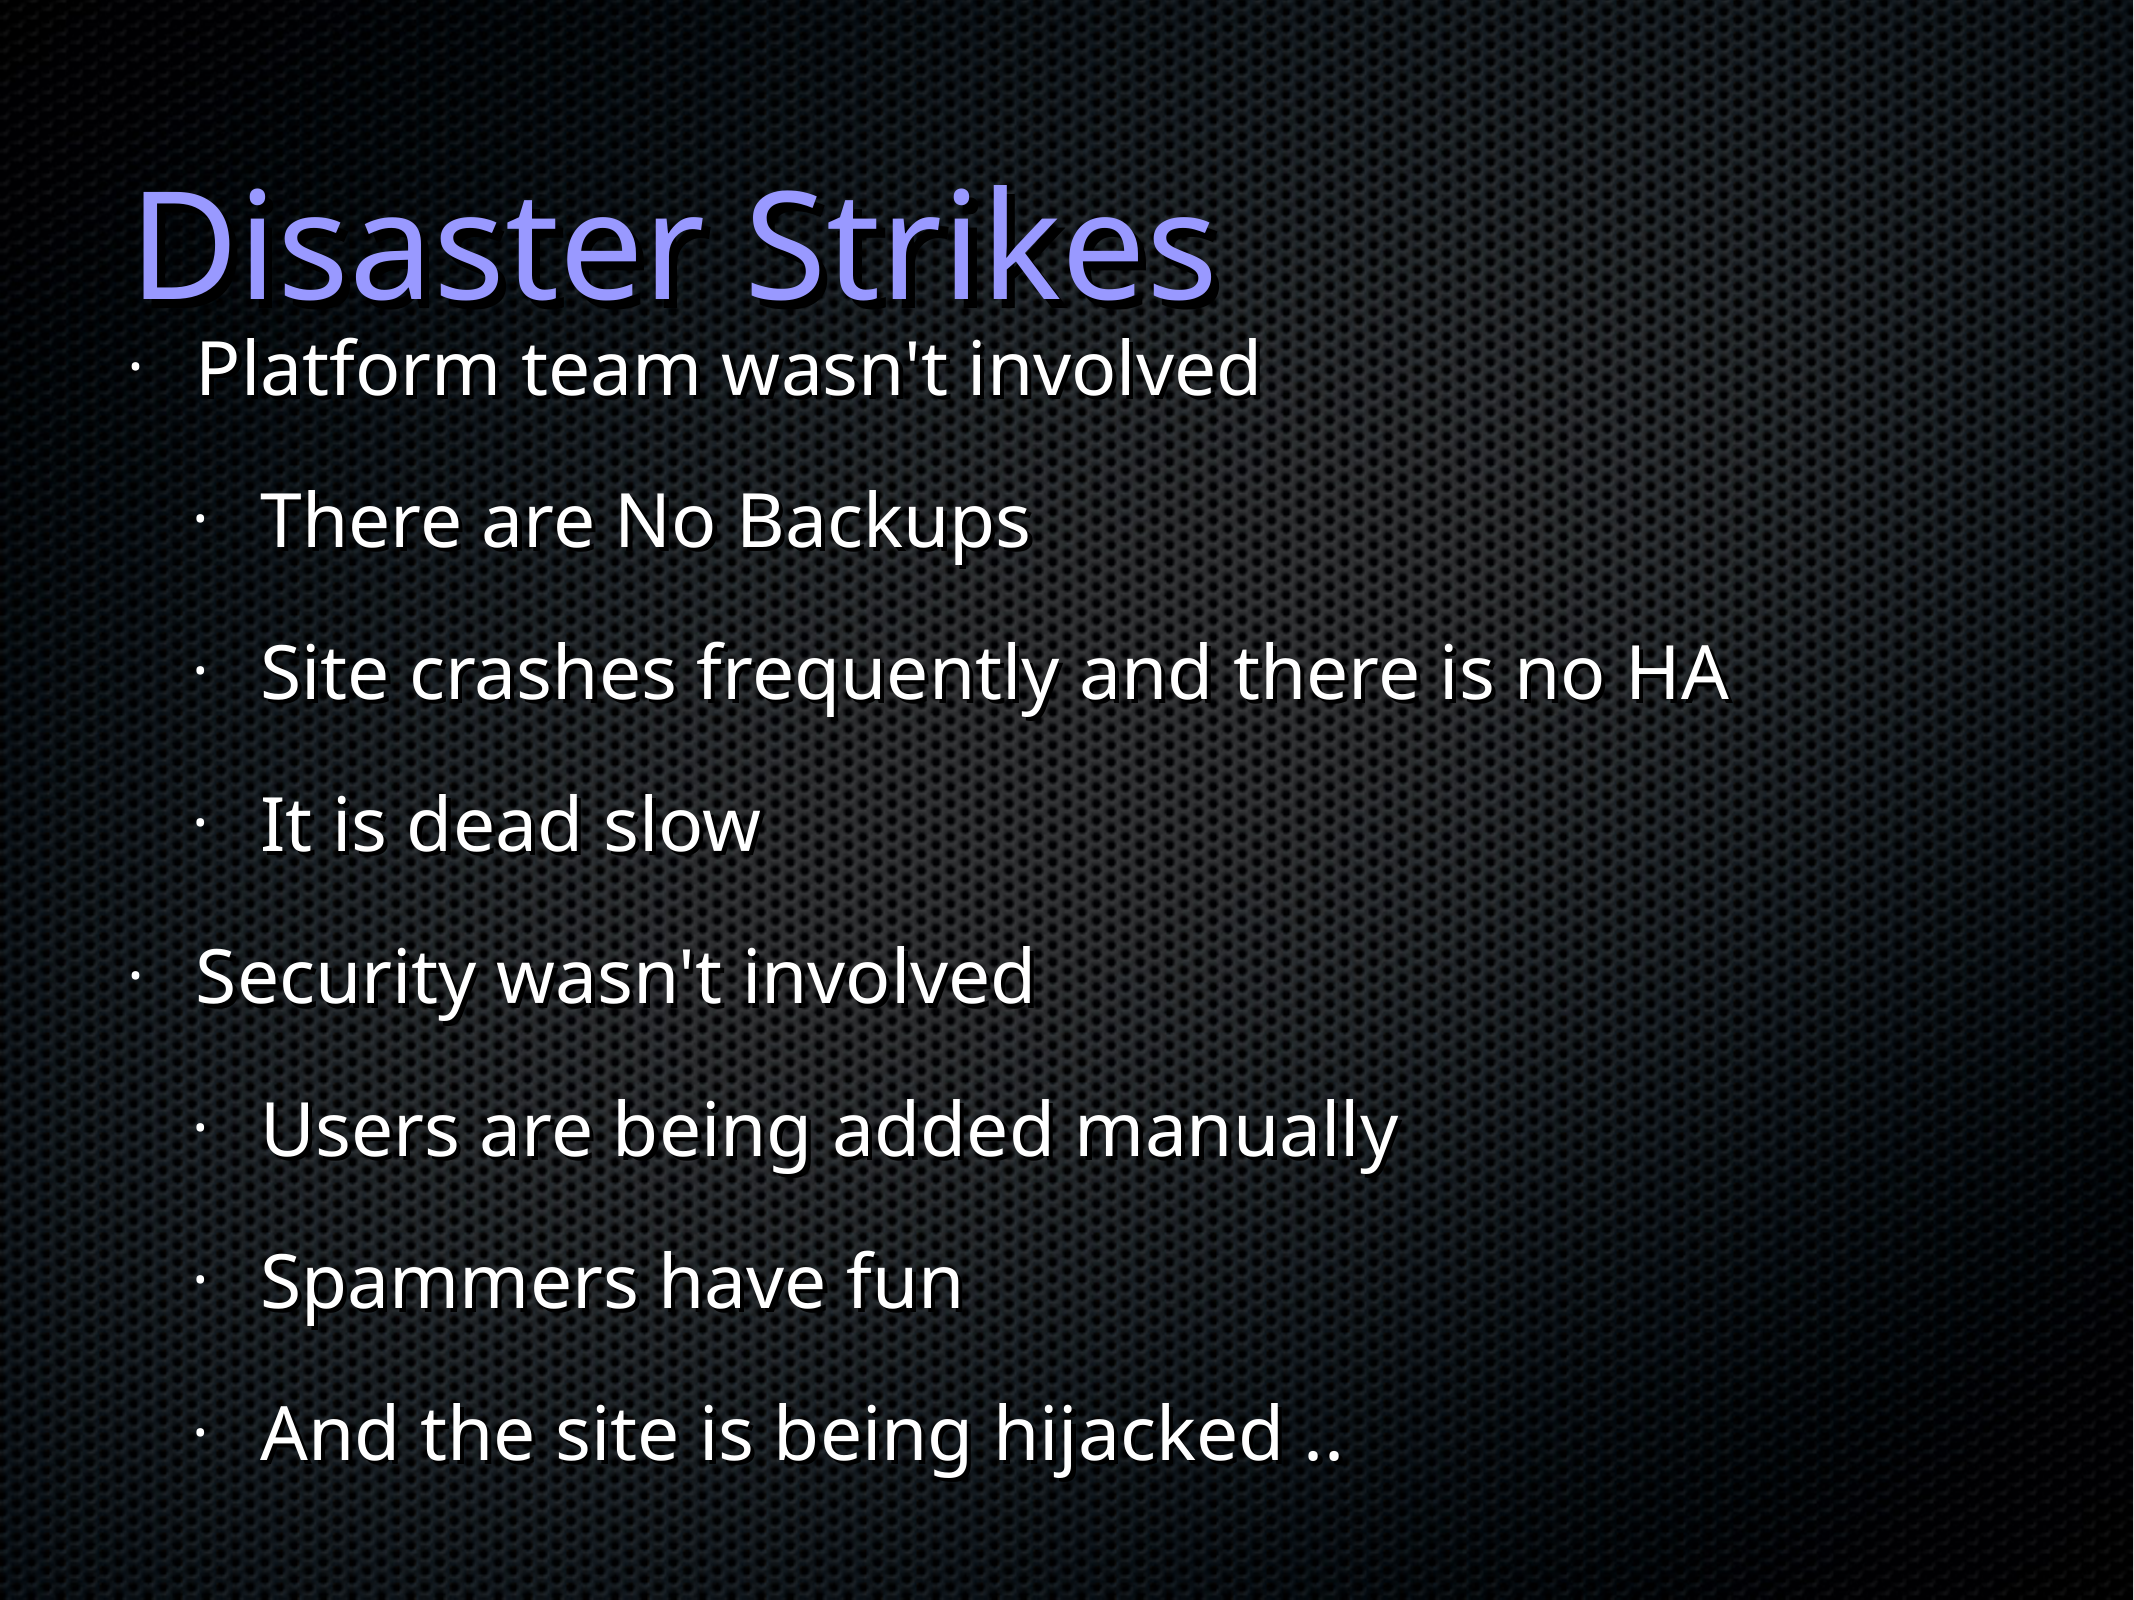

# Disaster Strikes
Platform team wasn't involved
There are No Backups
Site crashes frequently and there is no HA
It is dead slow
Security wasn't involved
Users are being added manually
Spammers have fun
And the site is being hijacked ..